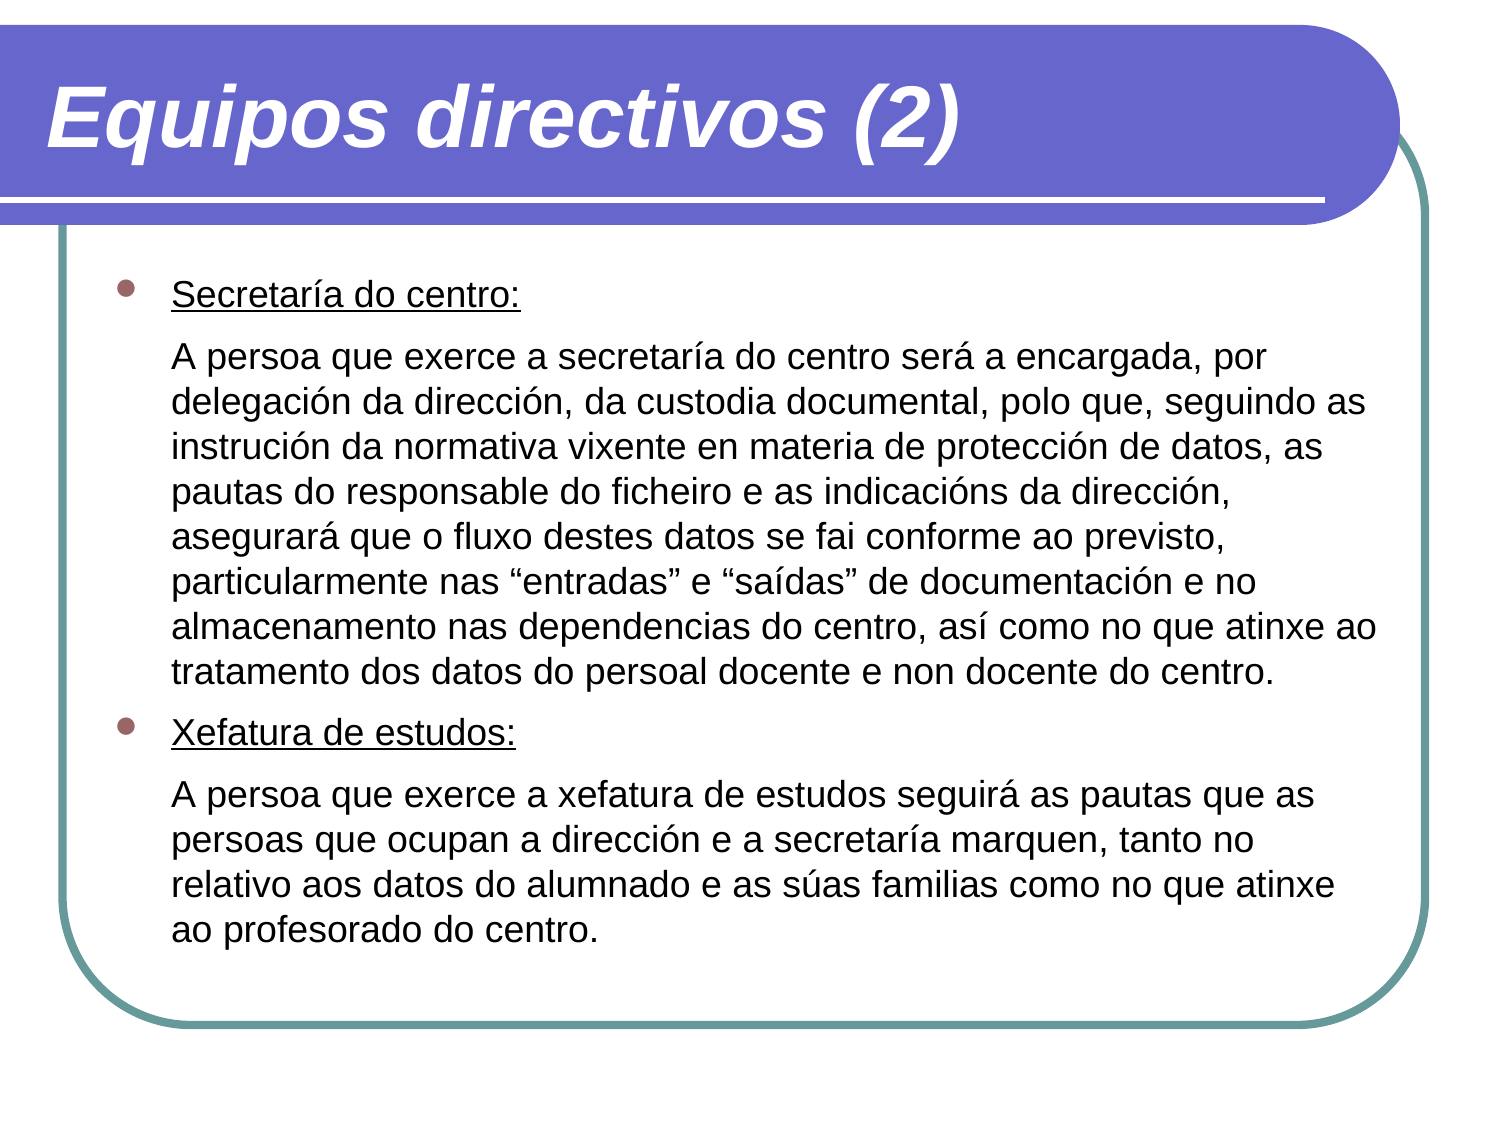

# Equipos directivos (2)
Secretaría do centro:
A persoa que exerce a secretaría do centro será a encargada, por delegación da dirección, da custodia documental, polo que, seguindo as instrución da normativa vixente en materia de protección de datos, as pautas do responsable do ficheiro e as indicacións da dirección, asegurará que o fluxo destes datos se fai conforme ao previsto, particularmente nas “entradas” e “saídas” de documentación e no almacenamento nas dependencias do centro, así como no que atinxe ao tratamento dos datos do persoal docente e non docente do centro.
Xefatura de estudos:
A persoa que exerce a xefatura de estudos seguirá as pautas que as persoas que ocupan a dirección e a secretaría marquen, tanto no relativo aos datos do alumnado e as súas familias como no que atinxe ao profesorado do centro.